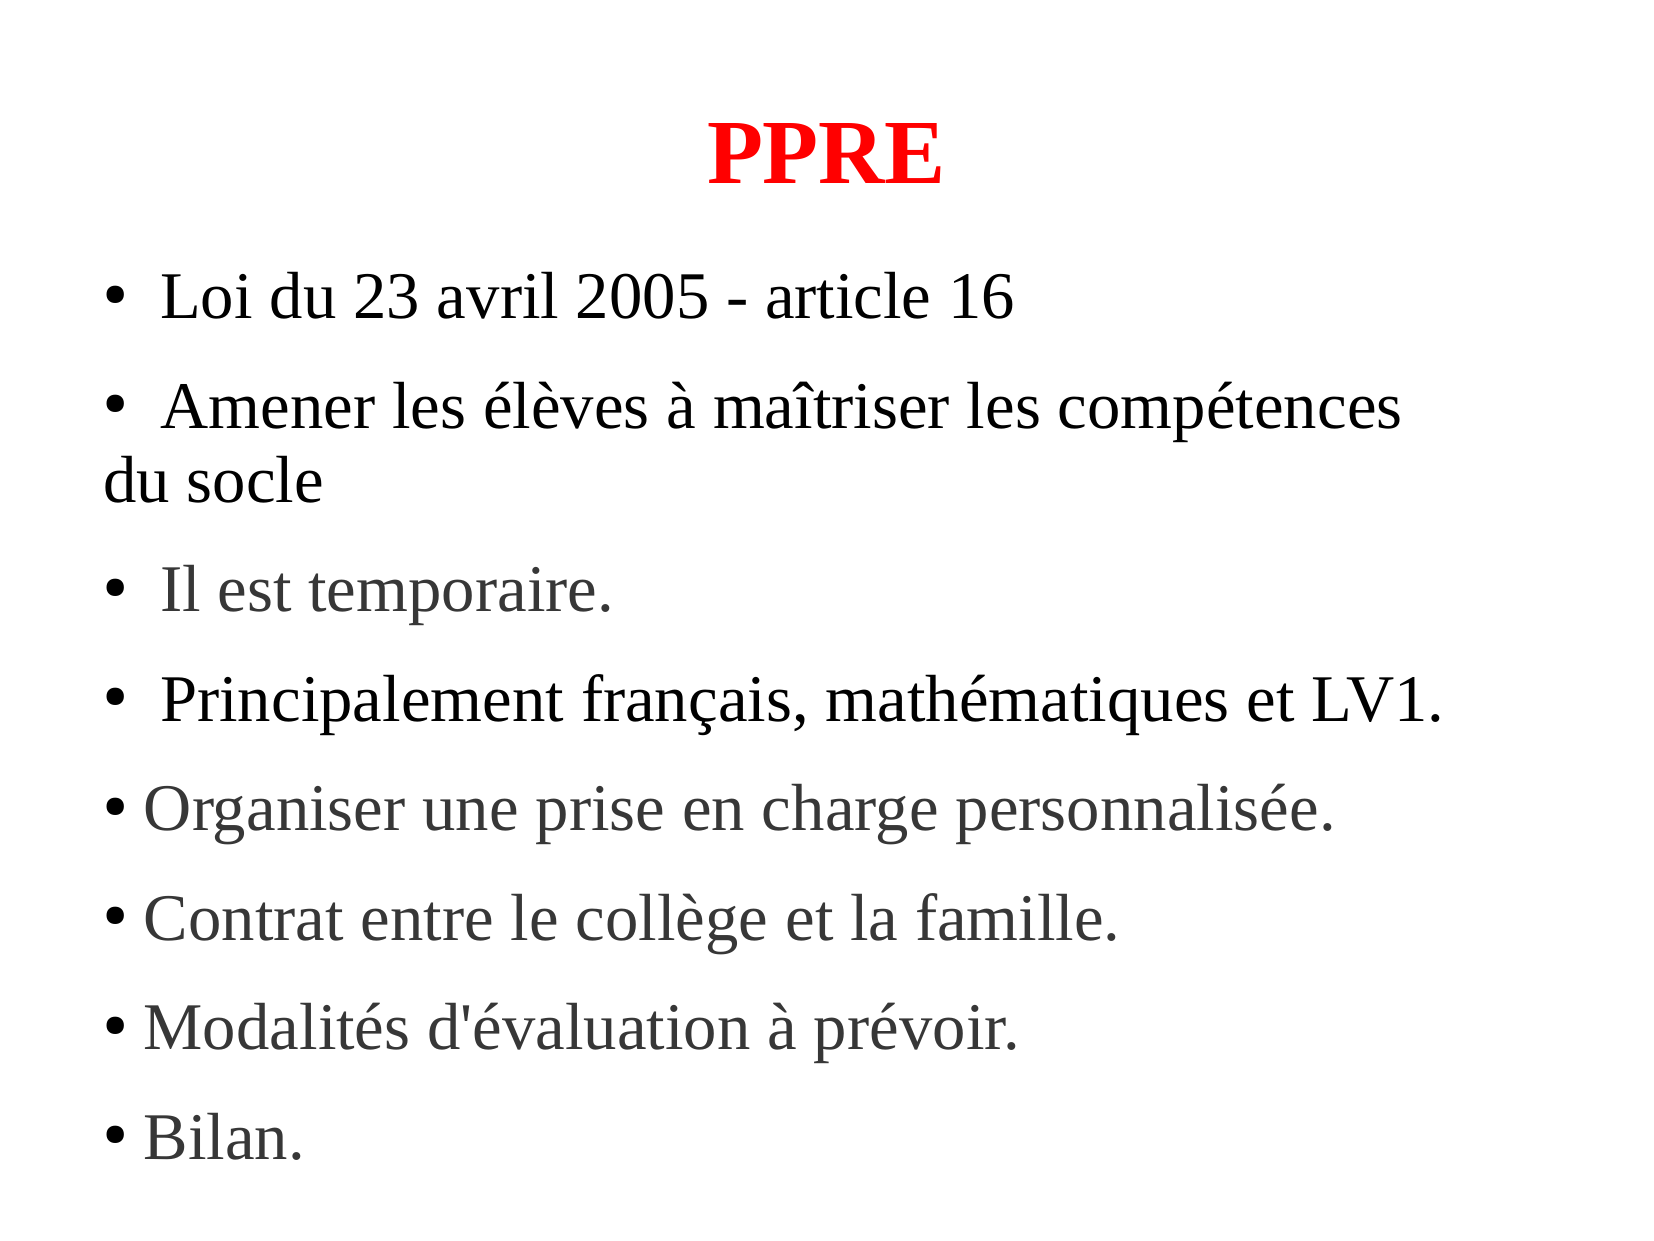

# PPRE
 Loi du 23 avril 2005 - article 16
 Amener les élèves à maîtriser les compétences du socle
 Il est temporaire.
 Principalement français, mathématiques et LV1.
 Organiser une prise en charge personnalisée.
 Contrat entre le collège et la famille.
 Modalités d'évaluation à prévoir.
 Bilan.